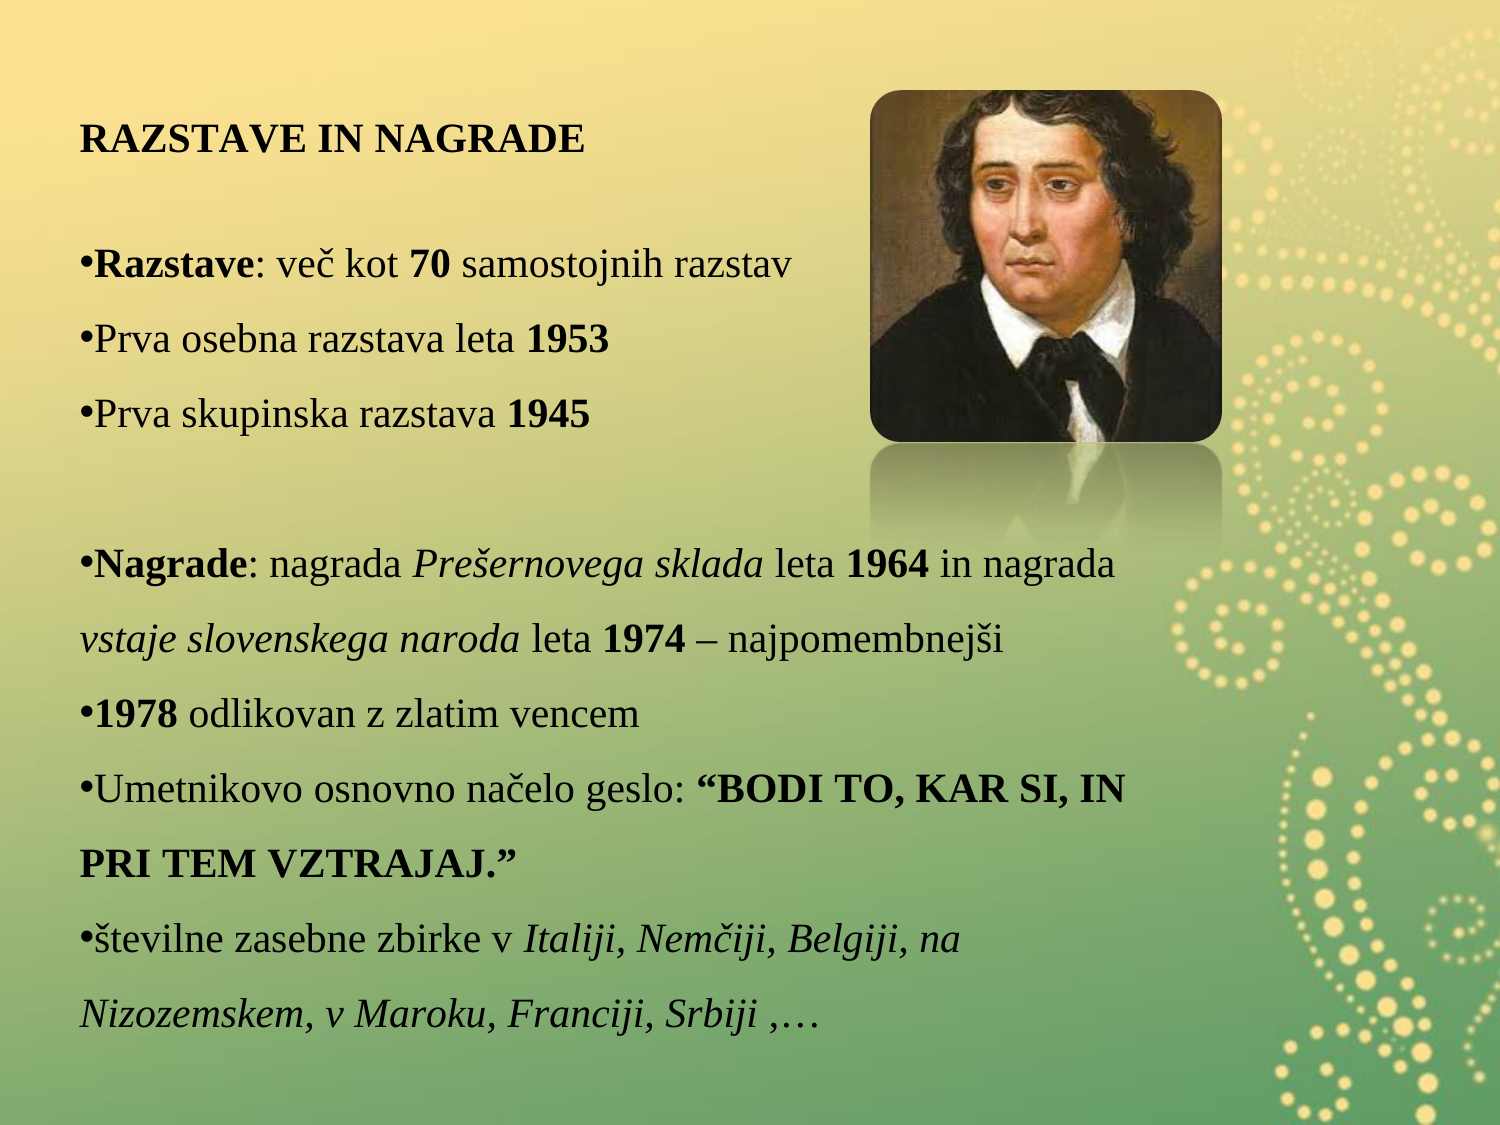

RAZSTAVE IN NAGRADE
Razstave: več kot 70 samostojnih razstav
Prva osebna razstava leta 1953
Prva skupinska razstava 1945
Nagrade: nagrada Prešernovega sklada leta 1964 in nagrada vstaje slovenskega naroda leta 1974 – najpomembnejši
1978 odlikovan z zlatim vencem
Umetnikovo osnovno načelo geslo: “BODI TO, KAR SI, IN PRI TEM VZTRAJAJ.”
številne zasebne zbirke v Italiji, Nemčiji, Belgiji, na Nizozemskem, v Maroku, Franciji, Srbiji ,…